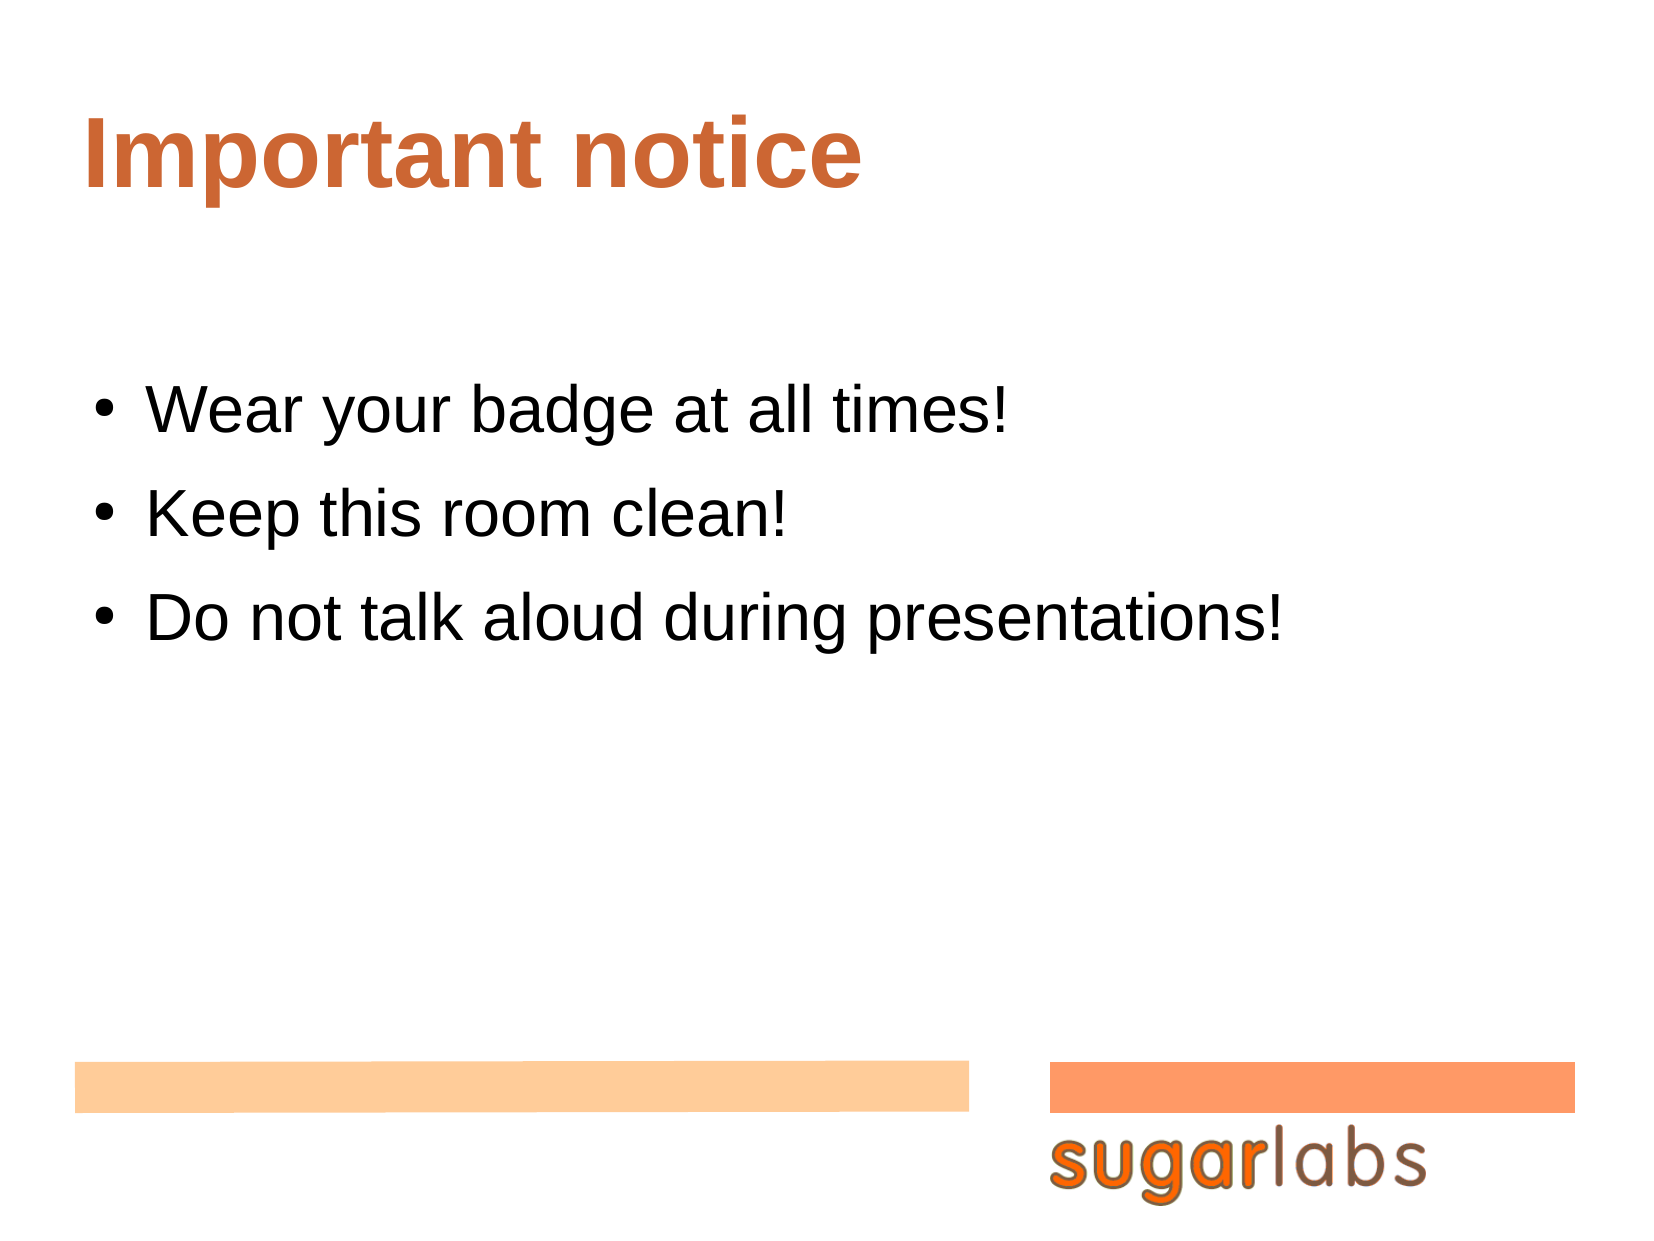

# Important notice
Wear your badge at all times!
Keep this room clean!
Do not talk aloud during presentations!